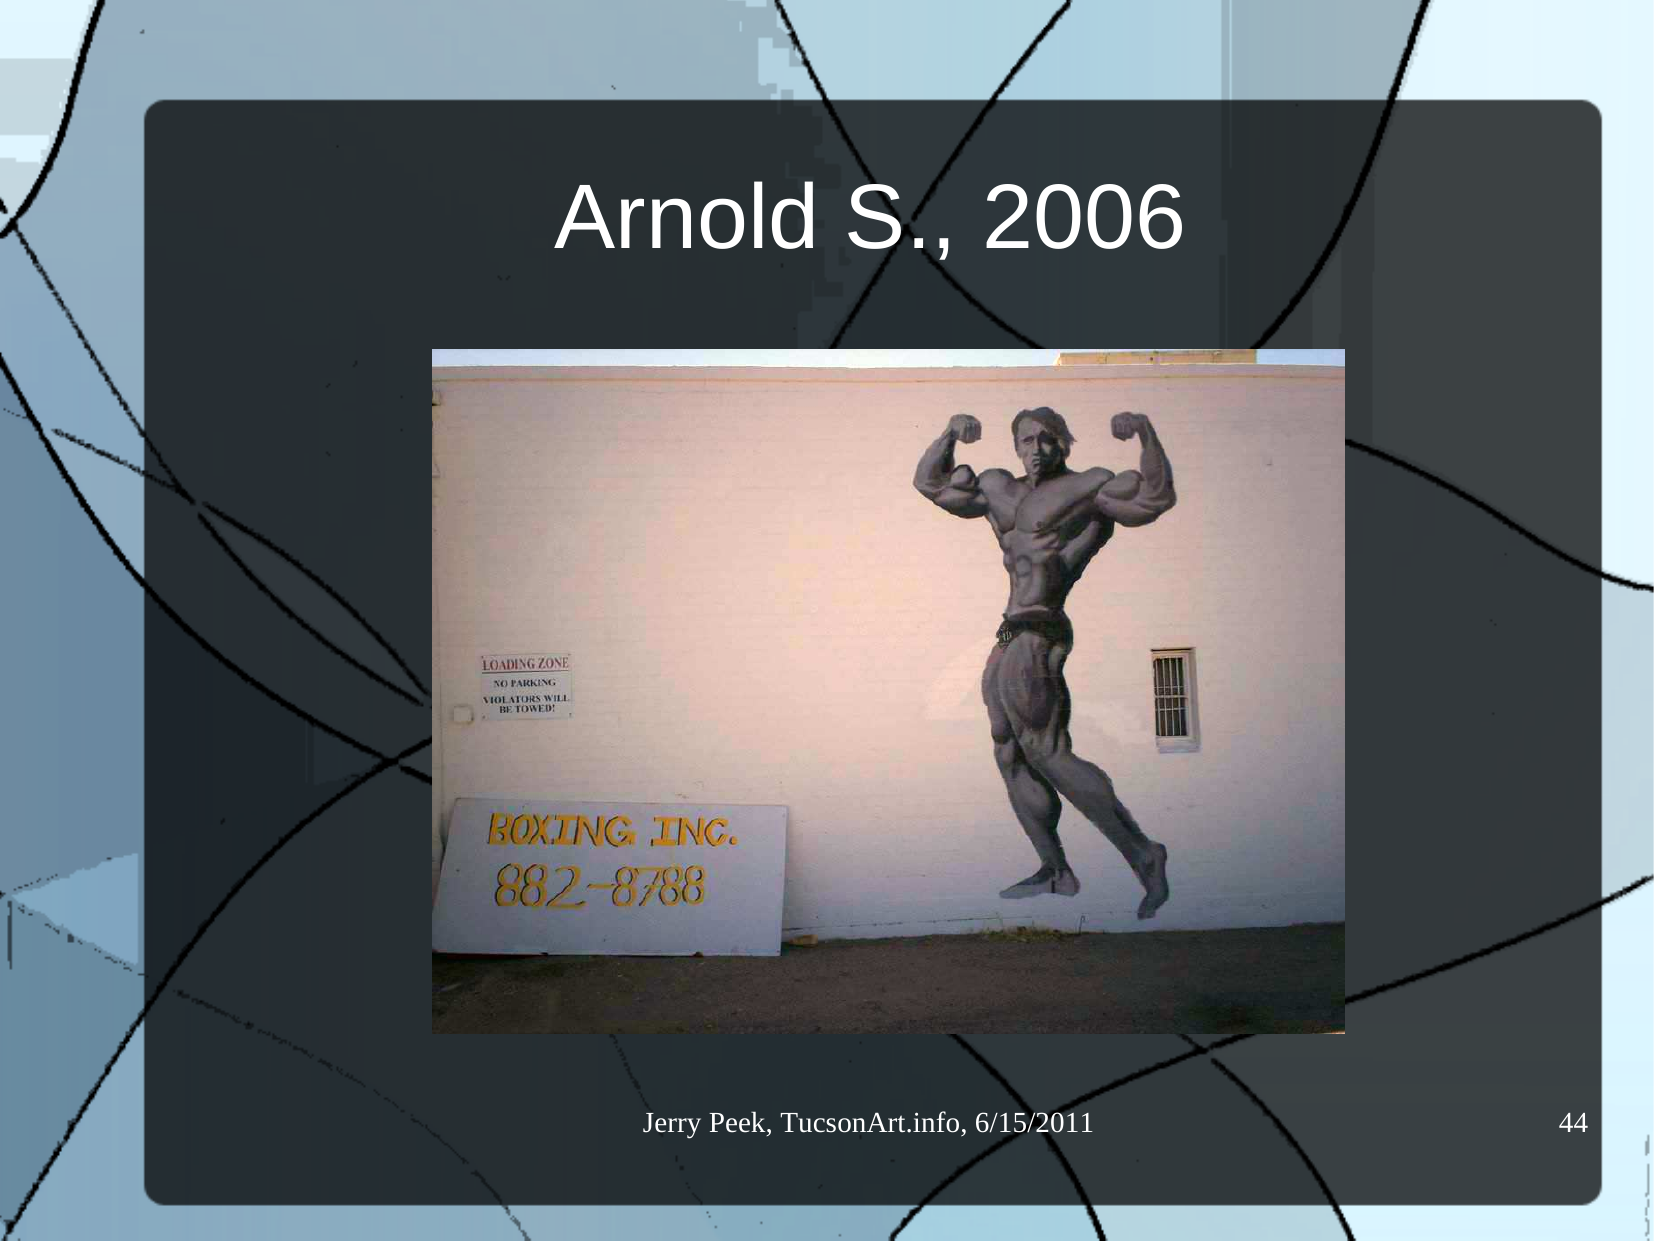

# Arnold S., 2006
Jerry Peek, TucsonArt.info, 6/15/2011
44